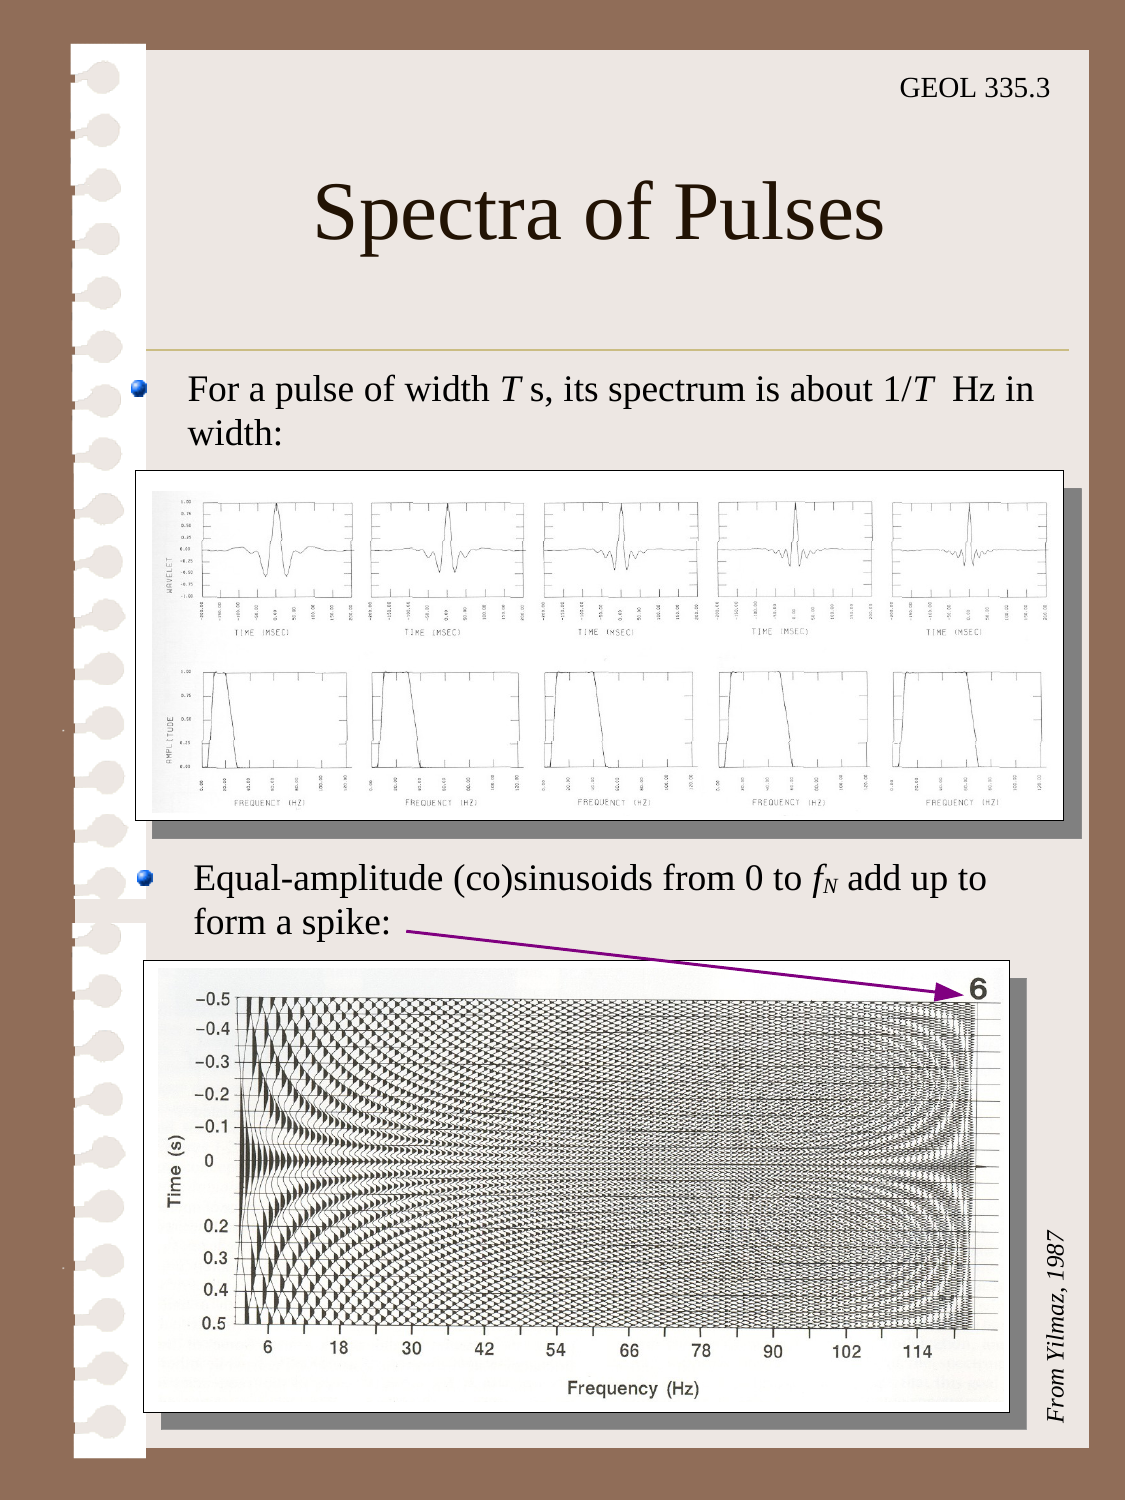

# Spectra of Pulses
For a pulse of width T s, its spectrum is about 1/T Hz in width:
Equal-amplitude (co)sinusoids from 0 to fN add up to form a spike:
From Yilmaz, 1987